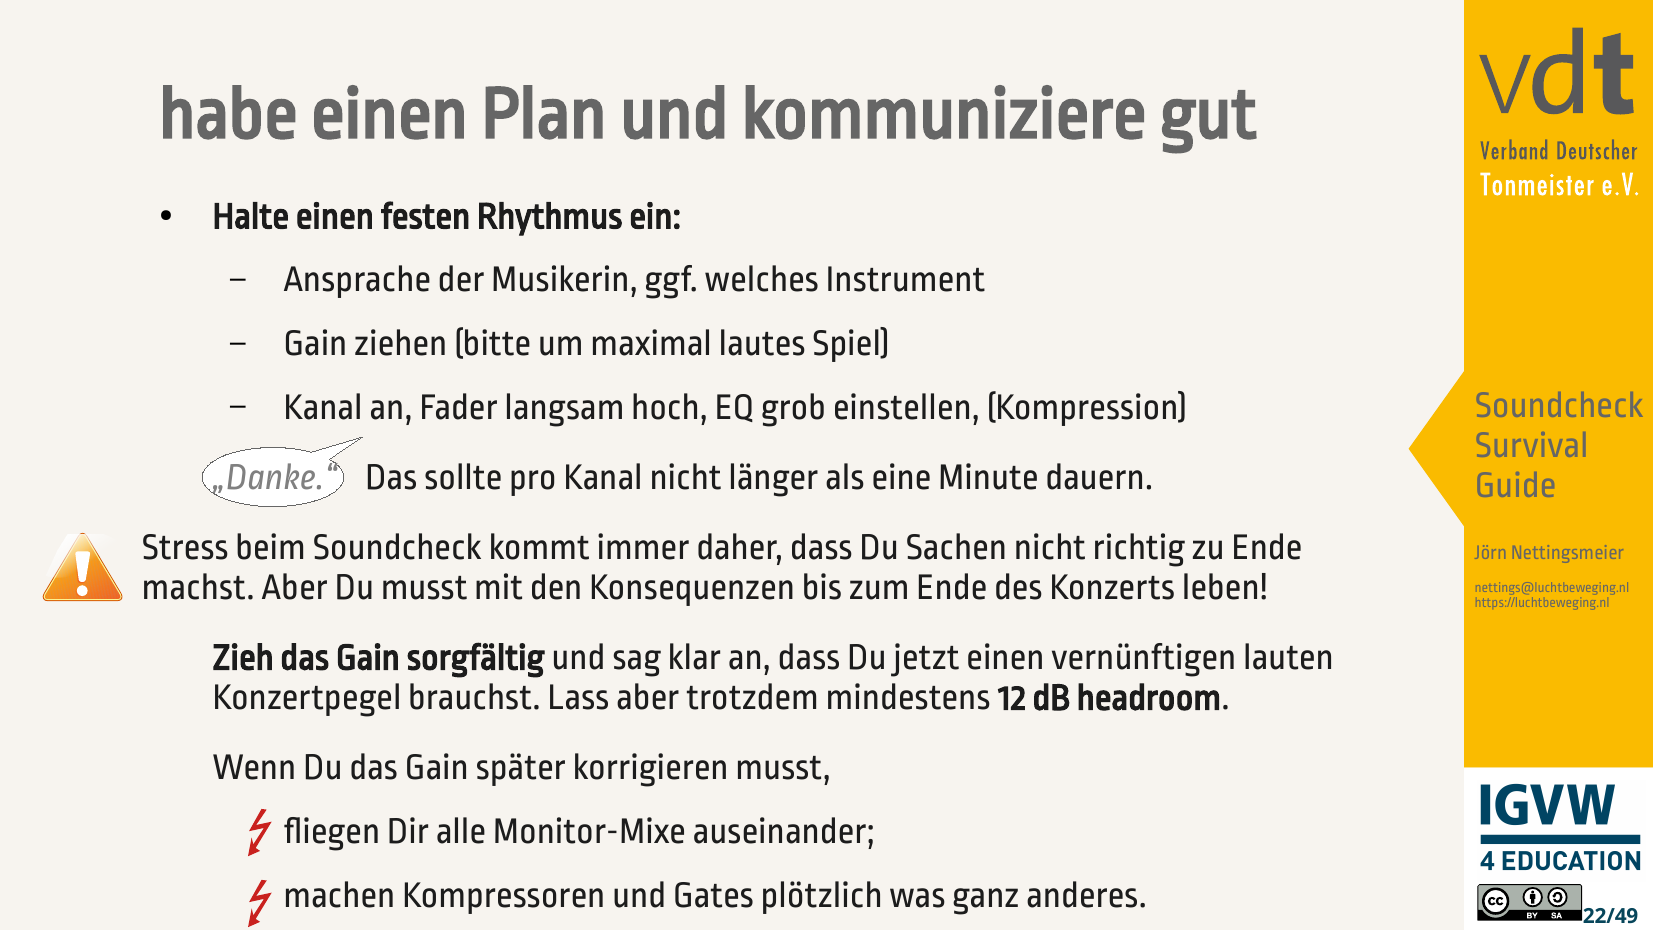

# habe einen Plan und kommuniziere gut
Halte einen festen Rhythmus ein:
Ansprache der Musikerin, ggf. welches Instrument
Gain ziehen (bitte um maximal lautes Spiel)
Kanal an, Fader langsam hoch, EQ grob einstellen, (Kompression)
„Danke.“ Das sollte pro Kanal nicht länger als eine Minute dauern.
Stress beim Soundcheck kommt immer daher, dass Du Sachen nicht richtig zu Ende machst. Aber Du musst mit den Konsequenzen bis zum Ende des Konzerts leben!
Zieh das Gain sorgfältig und sag klar an, dass Du jetzt einen vernünftigen lauten Konzertpegel brauchst. Lass aber trotzdem mindestens 12 dB headroom.
Wenn Du das Gain später korrigieren musst,
fliegen Dir alle Monitor-Mixe auseinander;
machen Kompressoren und Gates plötzlich was ganz anderes.